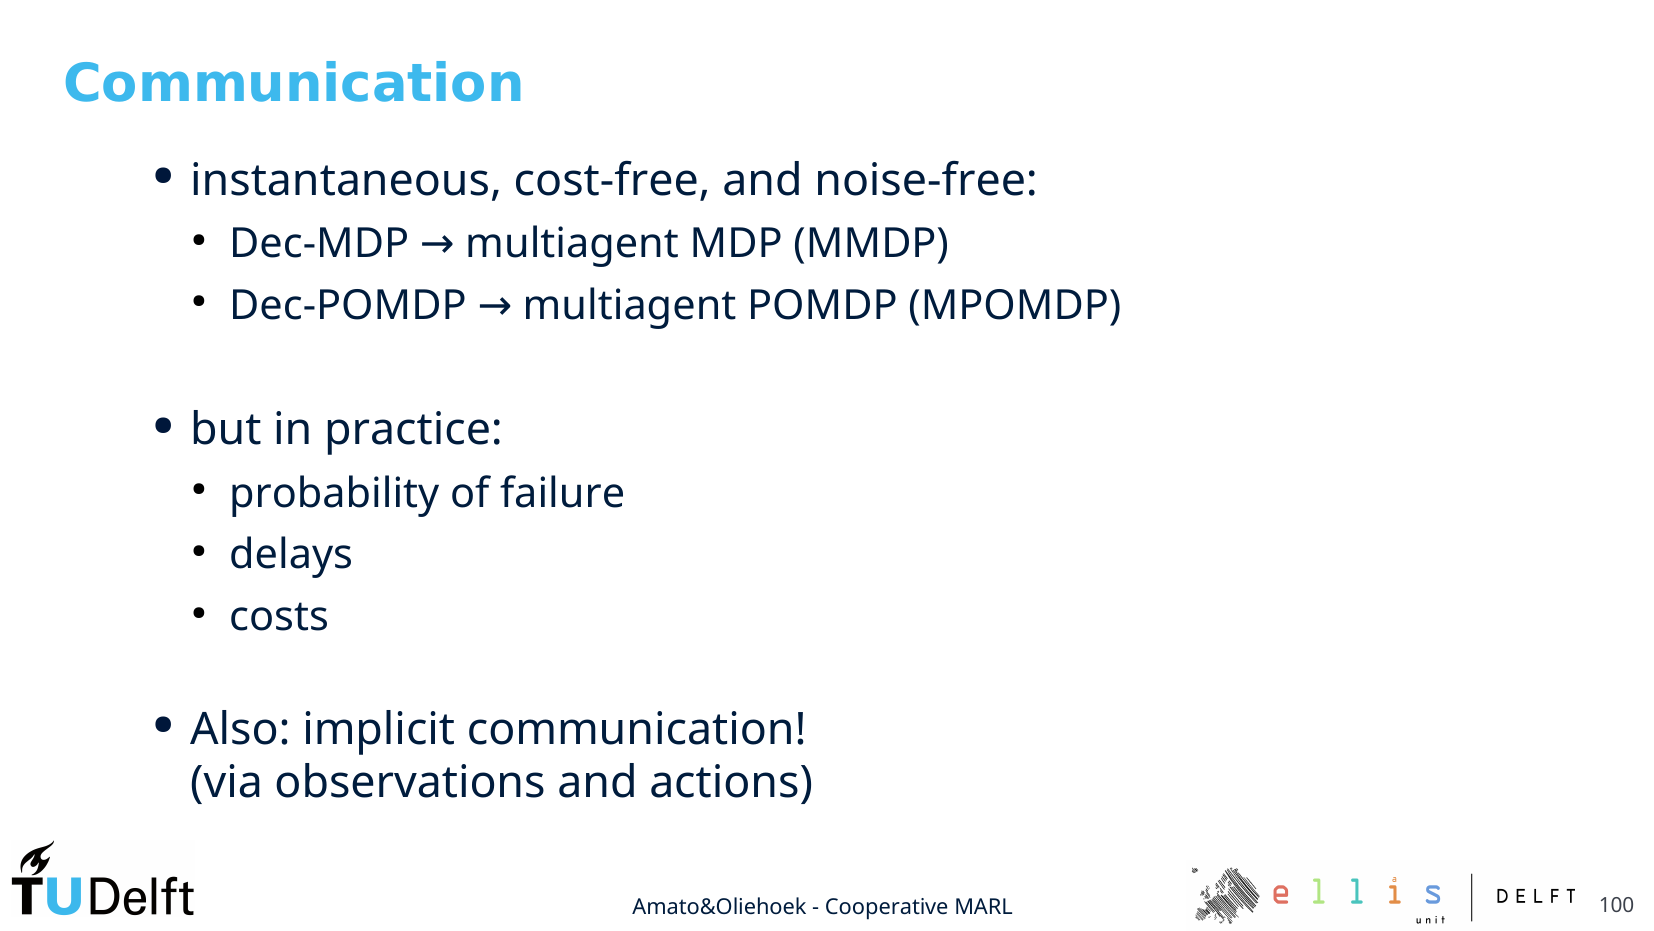

# Communication
instantaneous, cost-free, and noise-free:
Dec-MDP → multiagent MDP (MMDP)
Dec-POMDP → multiagent POMDP (MPOMDP)
but in practice:
probability of failure
delays
costs
Also: implicit communication!
(via observations and actions)
Amato&Oliehoek - Cooperative MARL